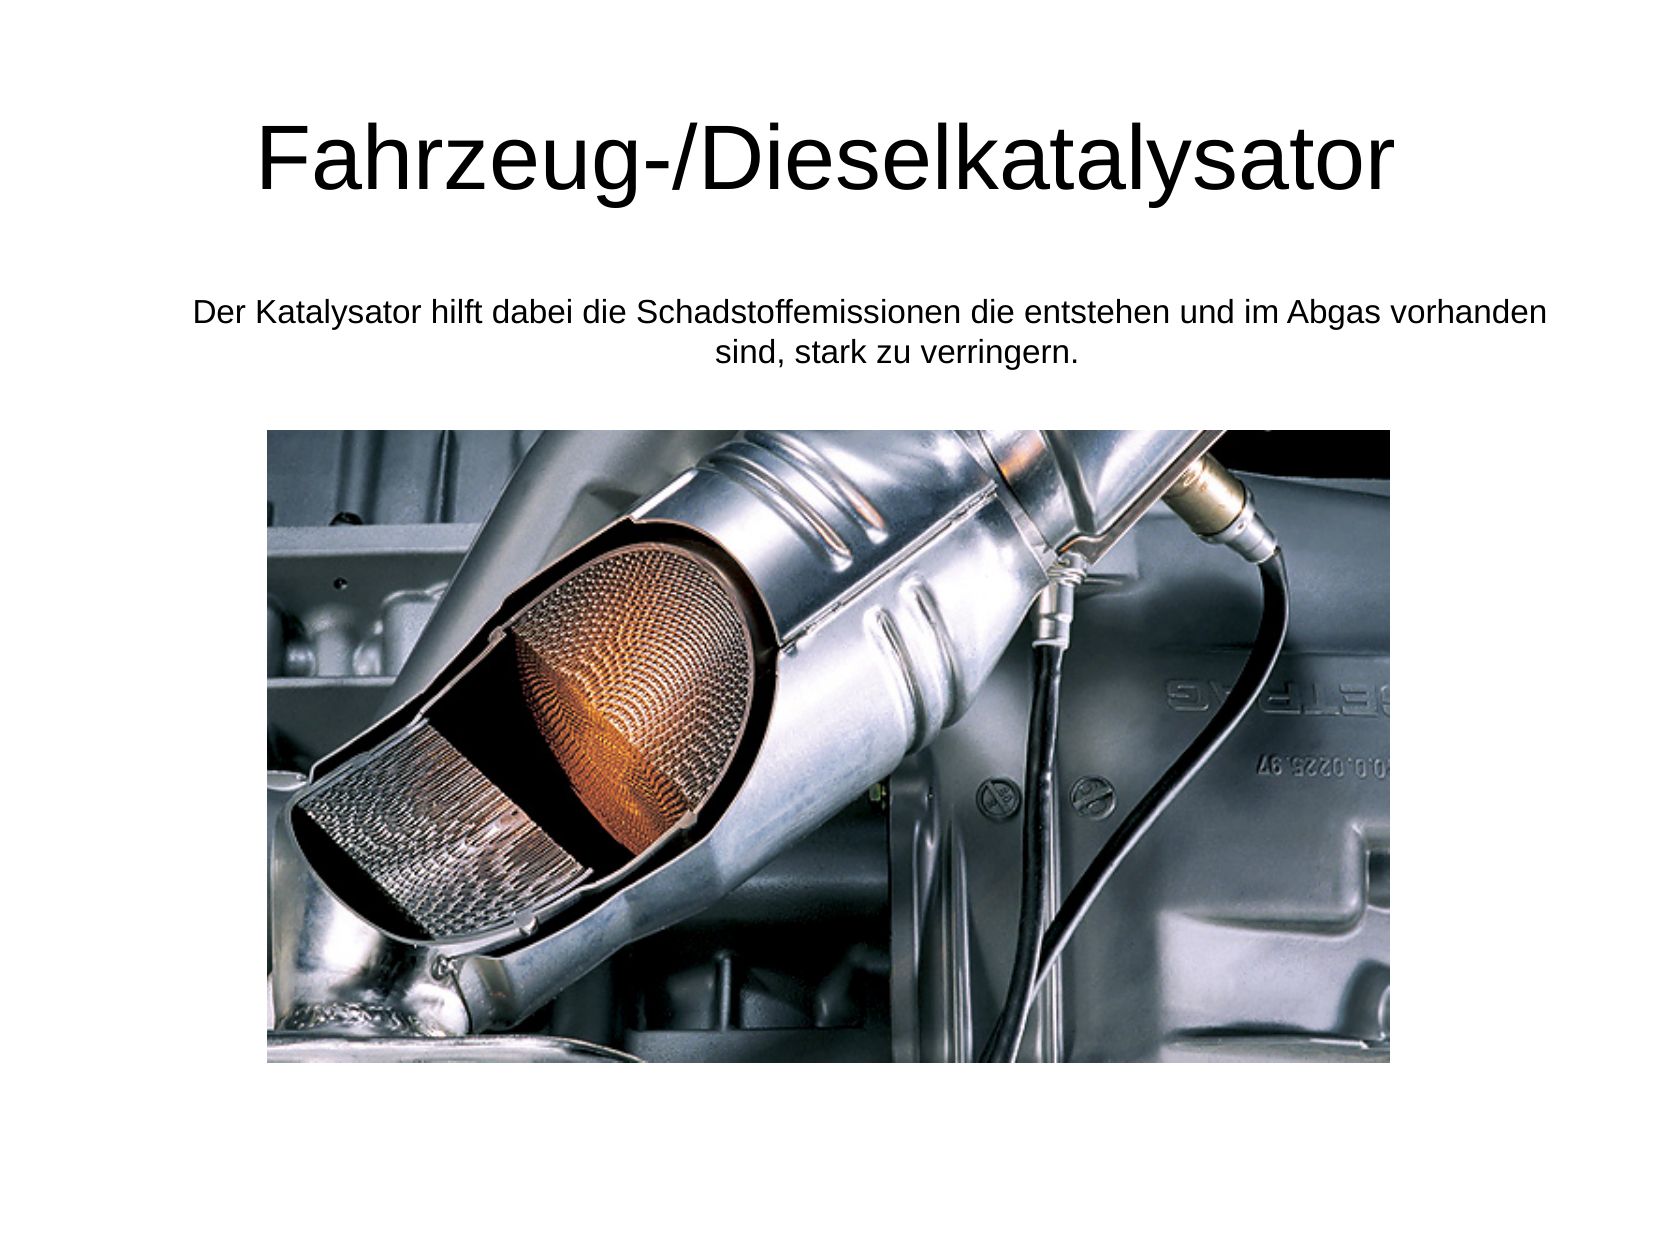

# Fahrzeug-/Dieselkatalysator
Der Katalysator hilft dabei die Schadstoffemissionen die entstehen und im Abgas vorhanden sind, stark zu verringern.